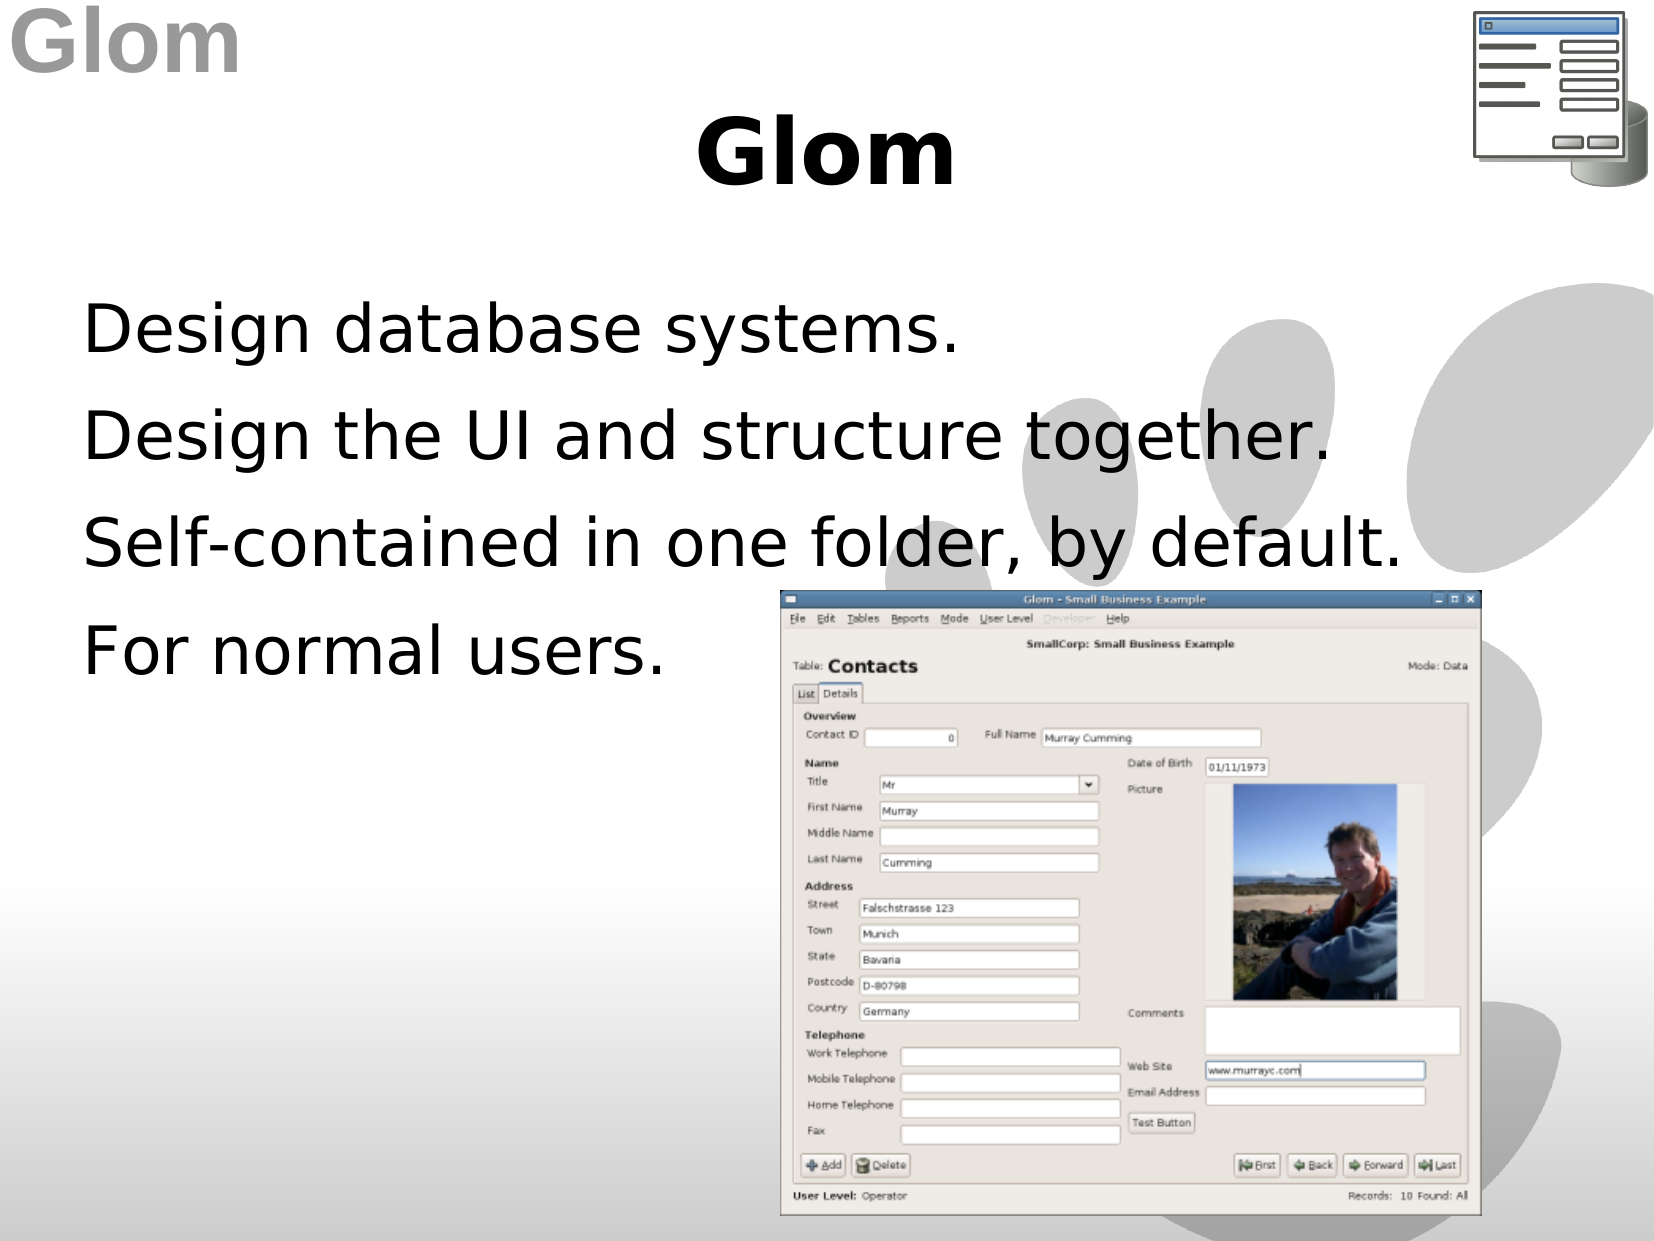

# Glom
Design database systems.
Design the UI and structure together.
Self-contained in one folder, by default.
For normal users.